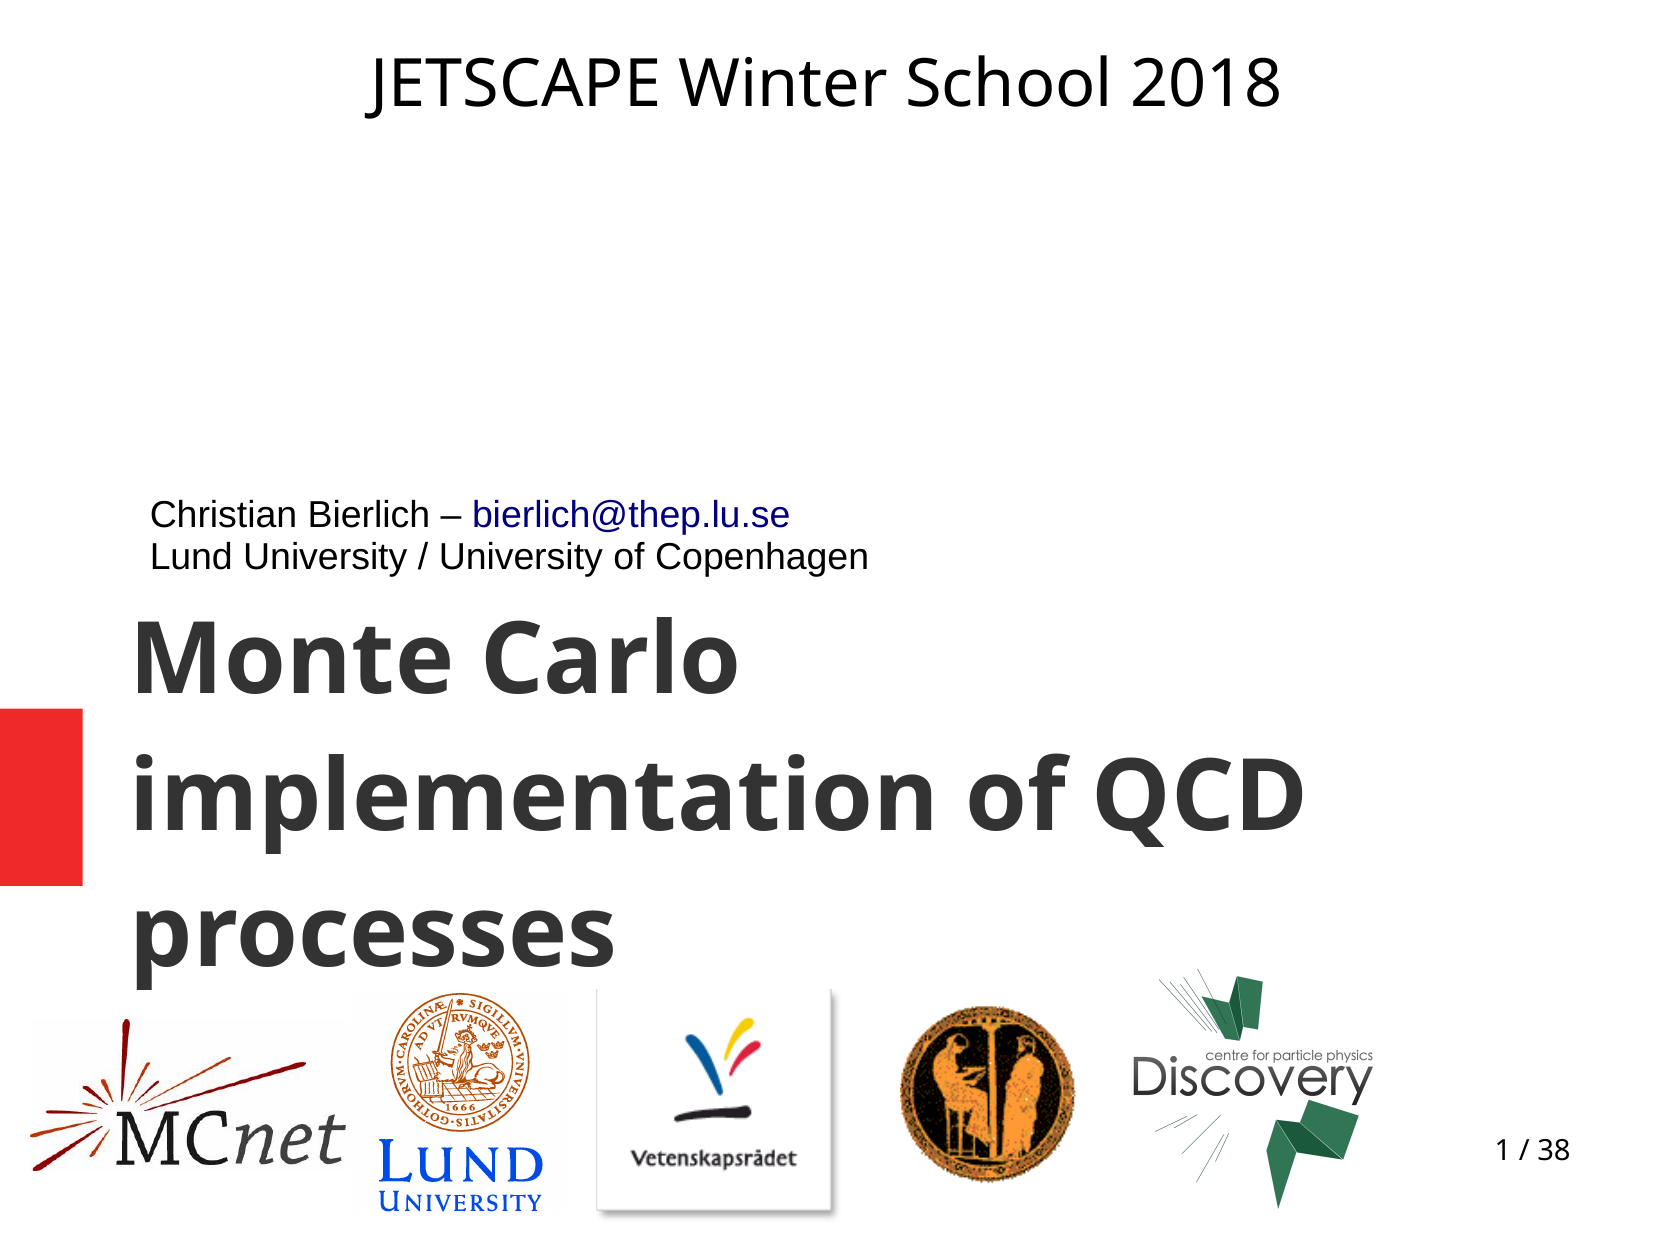

JETSCAPE Winter School 2018
Christian Bierlich – bierlich@thep.lu.se
Lund University / University of Copenhagen
# Monte Carlo implementation of QCD processes
1